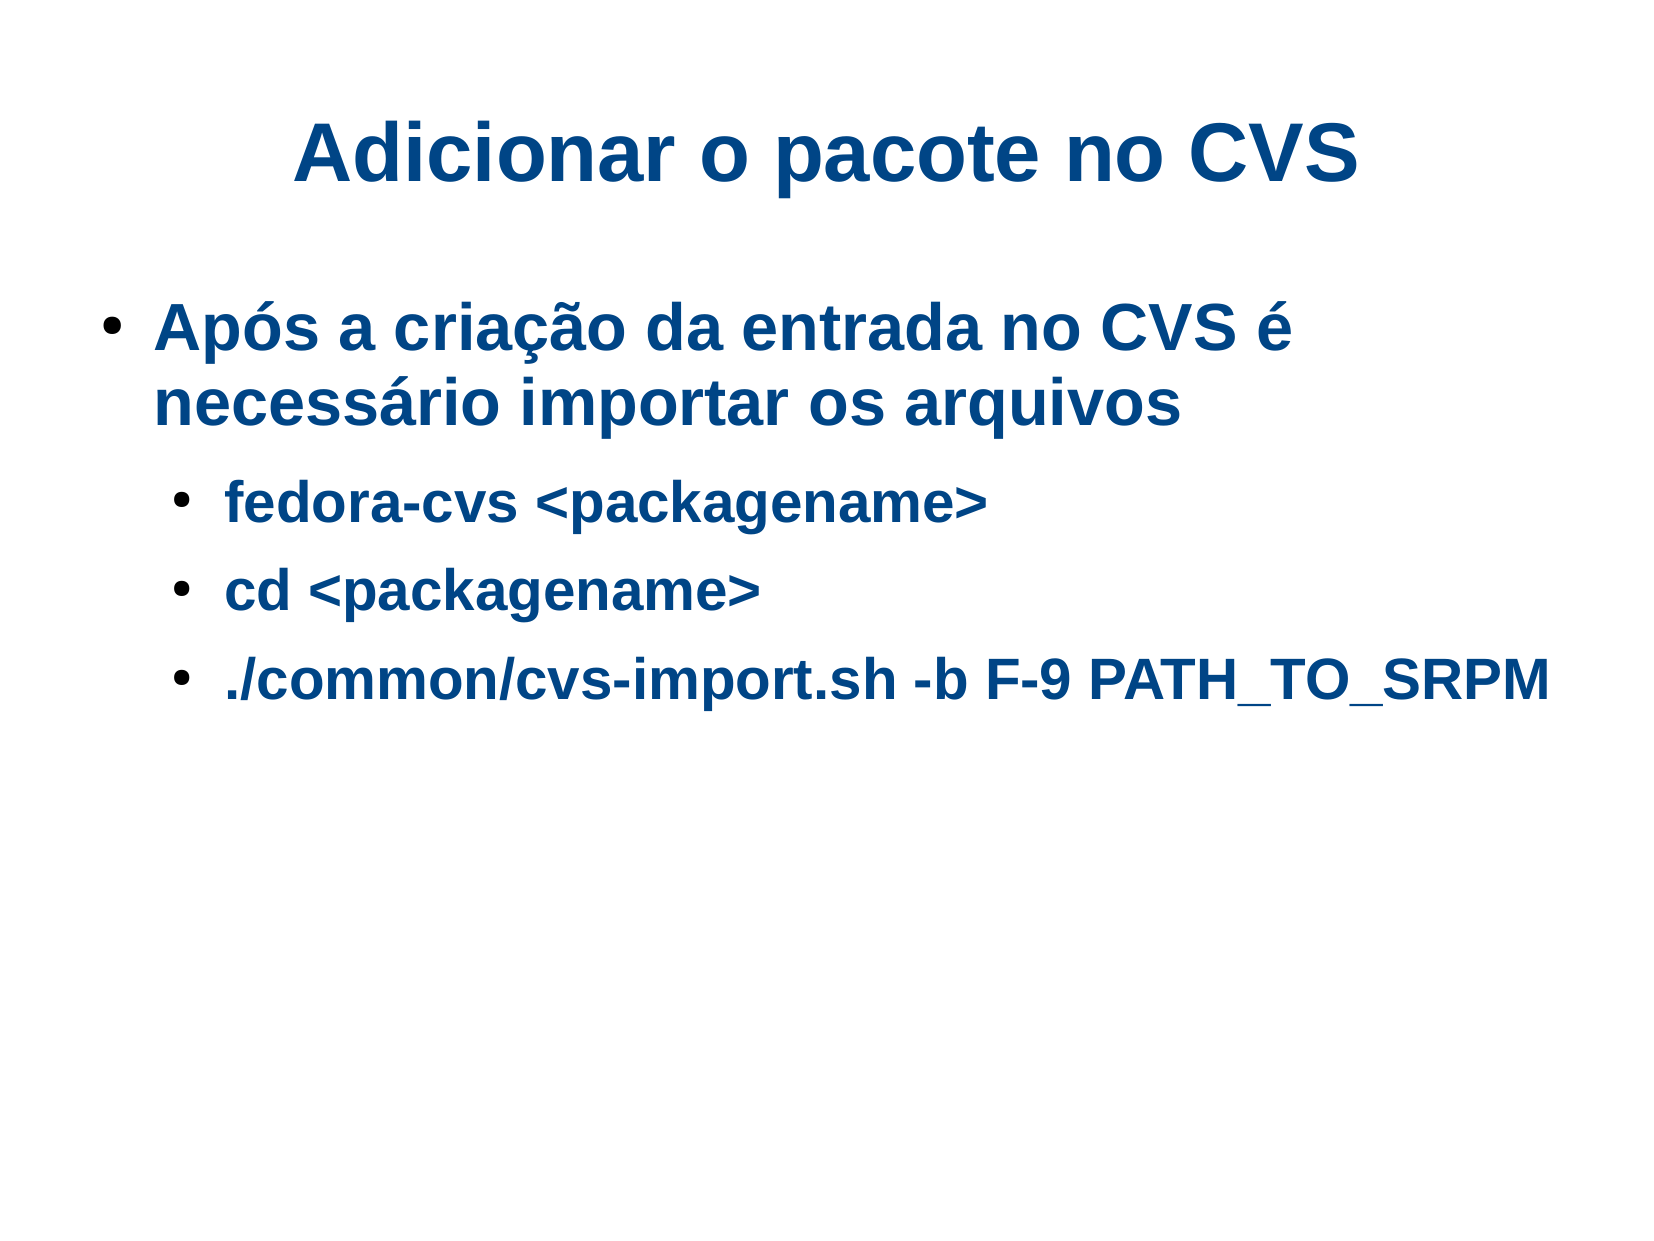

# Adicionar o pacote no CVS
Após a criação da entrada no CVS é necessário importar os arquivos
fedora-cvs <packagename>
cd <packagename>
./common/cvs-import.sh -b F-9 PATH_TO_SRPM